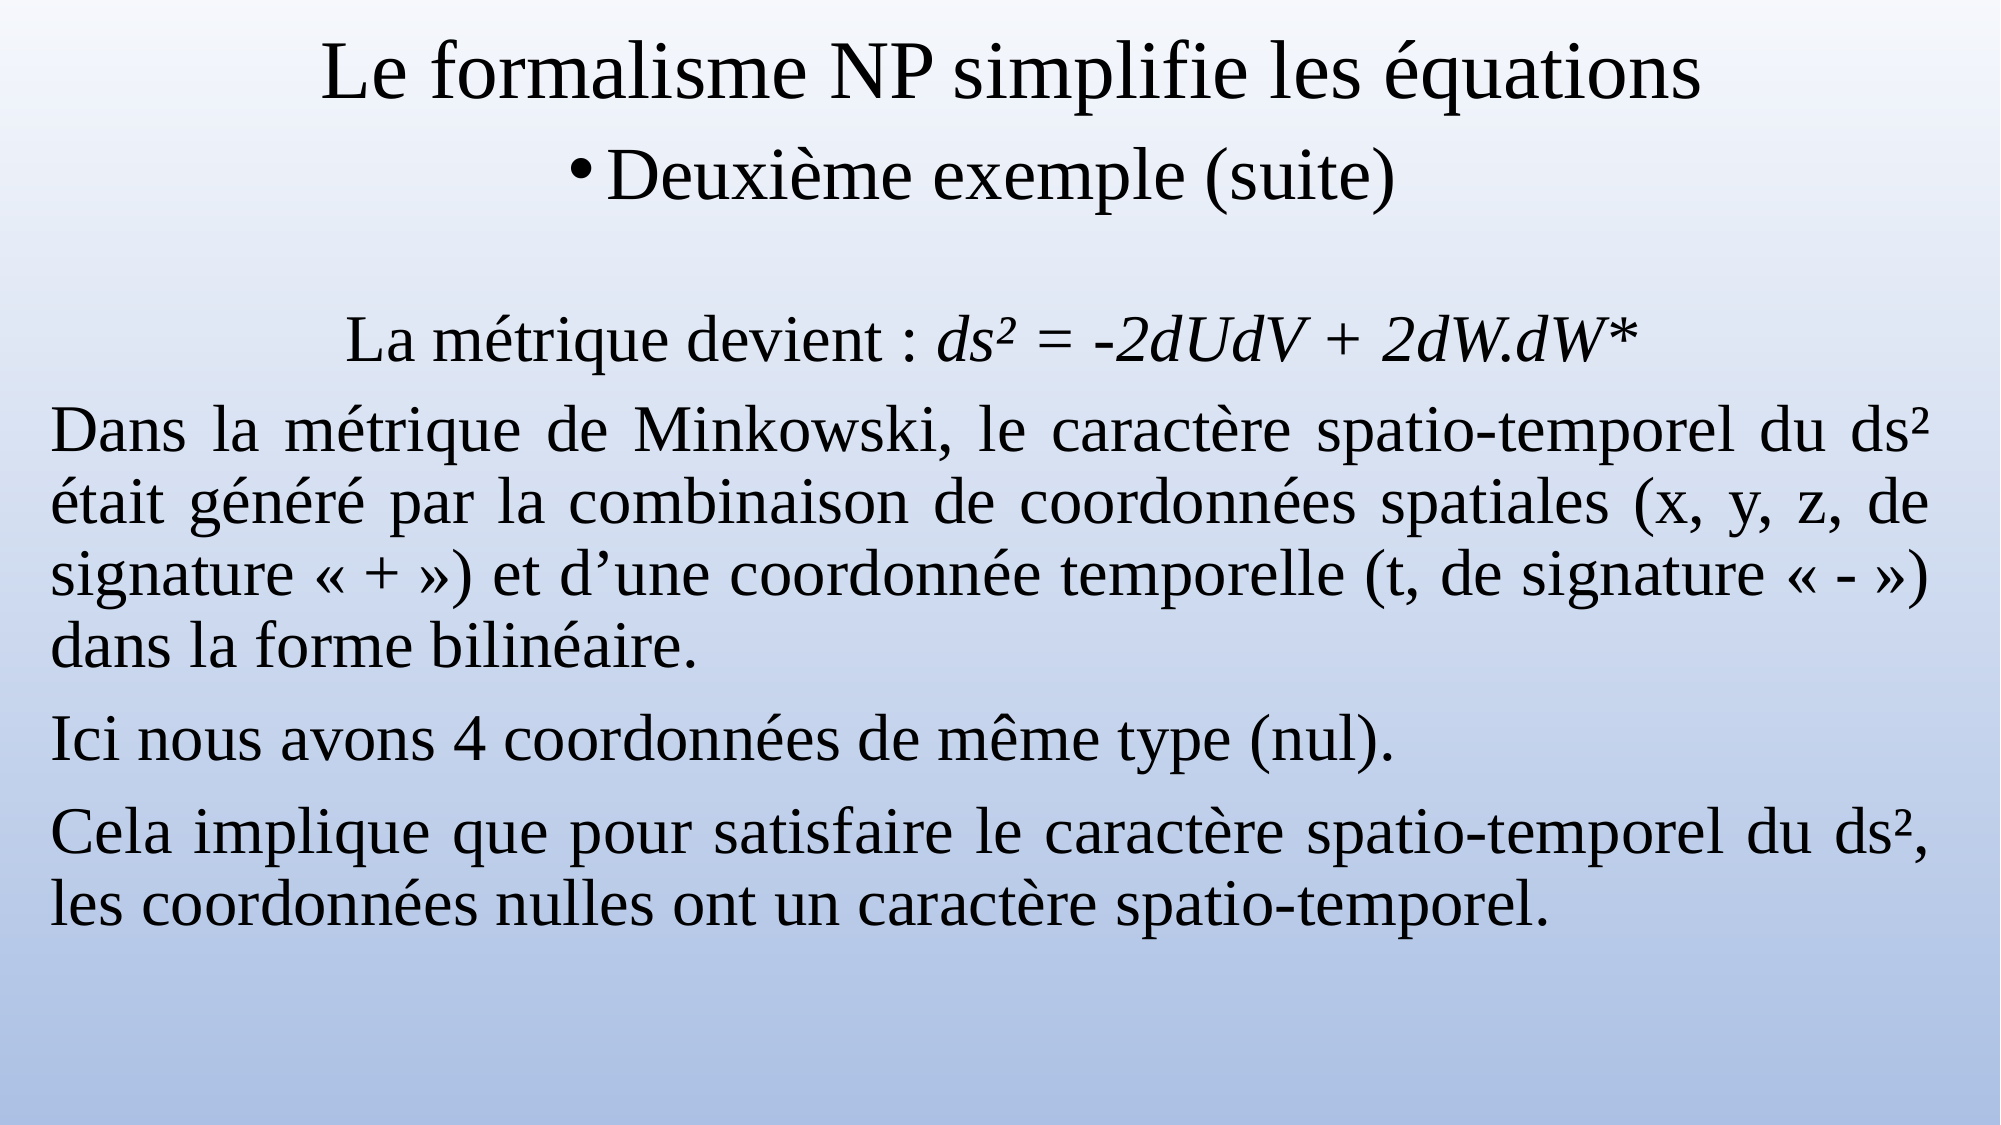

# Le formalisme NP simplifie les équations
Deuxième exemple (suite)
La métrique devient : ds² = -2dUdV + 2dW.dW*
Dans la métrique de Minkowski, le caractère spatio-temporel du ds² était généré par la combinaison de coordonnées spatiales (x, y, z, de signature « + ») et d’une coordonnée temporelle (t, de signature « - ») dans la forme bilinéaire.
Ici nous avons 4 coordonnées de même type (nul).
Cela implique que pour satisfaire le caractère spatio-temporel du ds², les coordonnées nulles ont un caractère spatio-temporel.